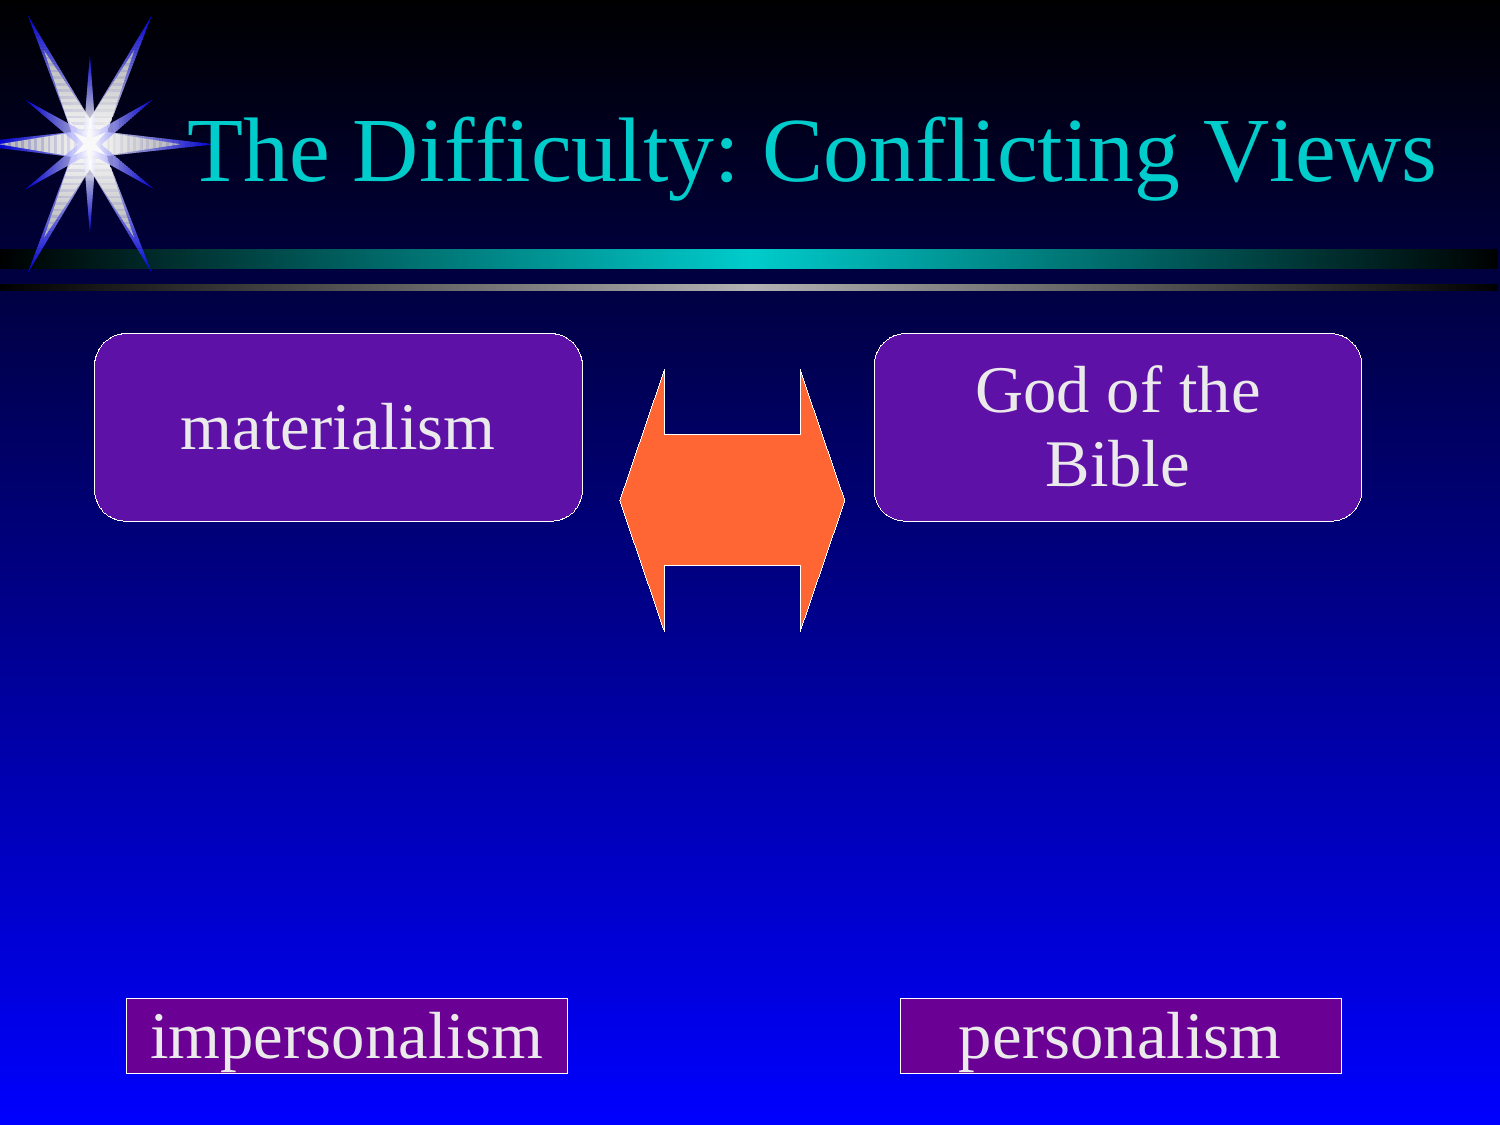

# The Difficulty: Conflicting Views
materialism
God of the
Bible
impersonalism
personalism